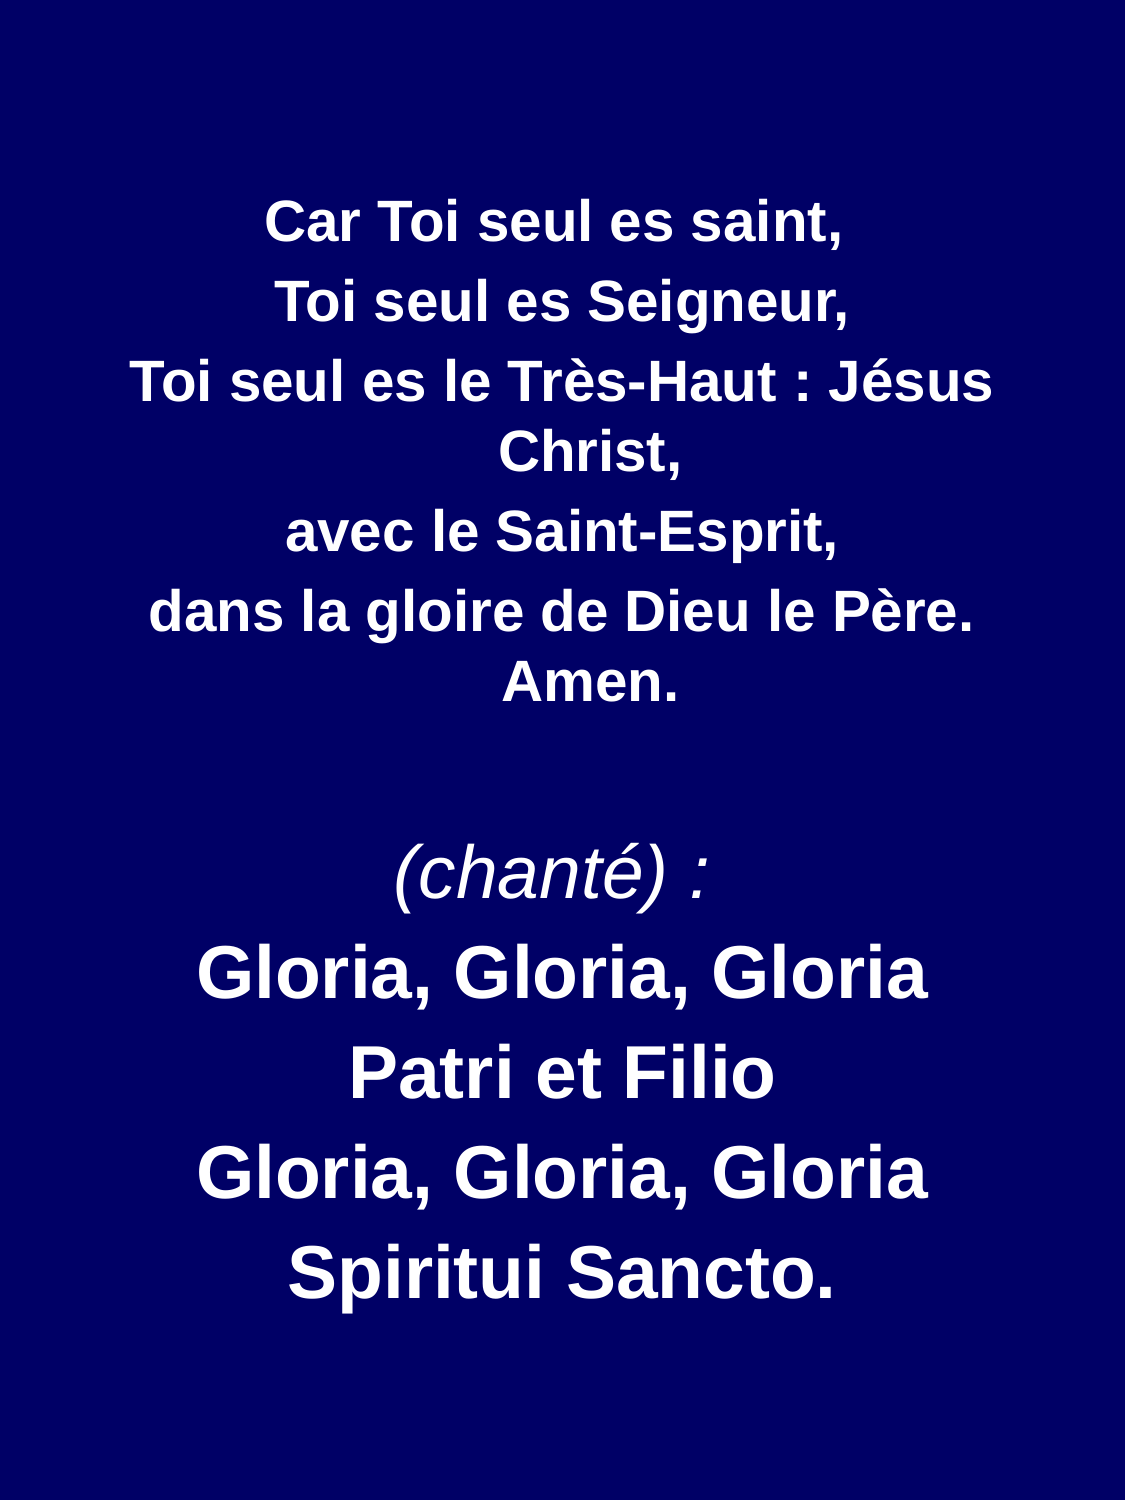

# Car Toi seul es saint,
Toi seul es Seigneur,
Toi seul es le Très-Haut : Jésus Christ,
avec le Saint-Esprit,
dans la gloire de Dieu le Père. Amen.
(chanté) :
Gloria, Gloria, Gloria
Patri et Filio
Gloria, Gloria, Gloria
Spiritui Sancto.